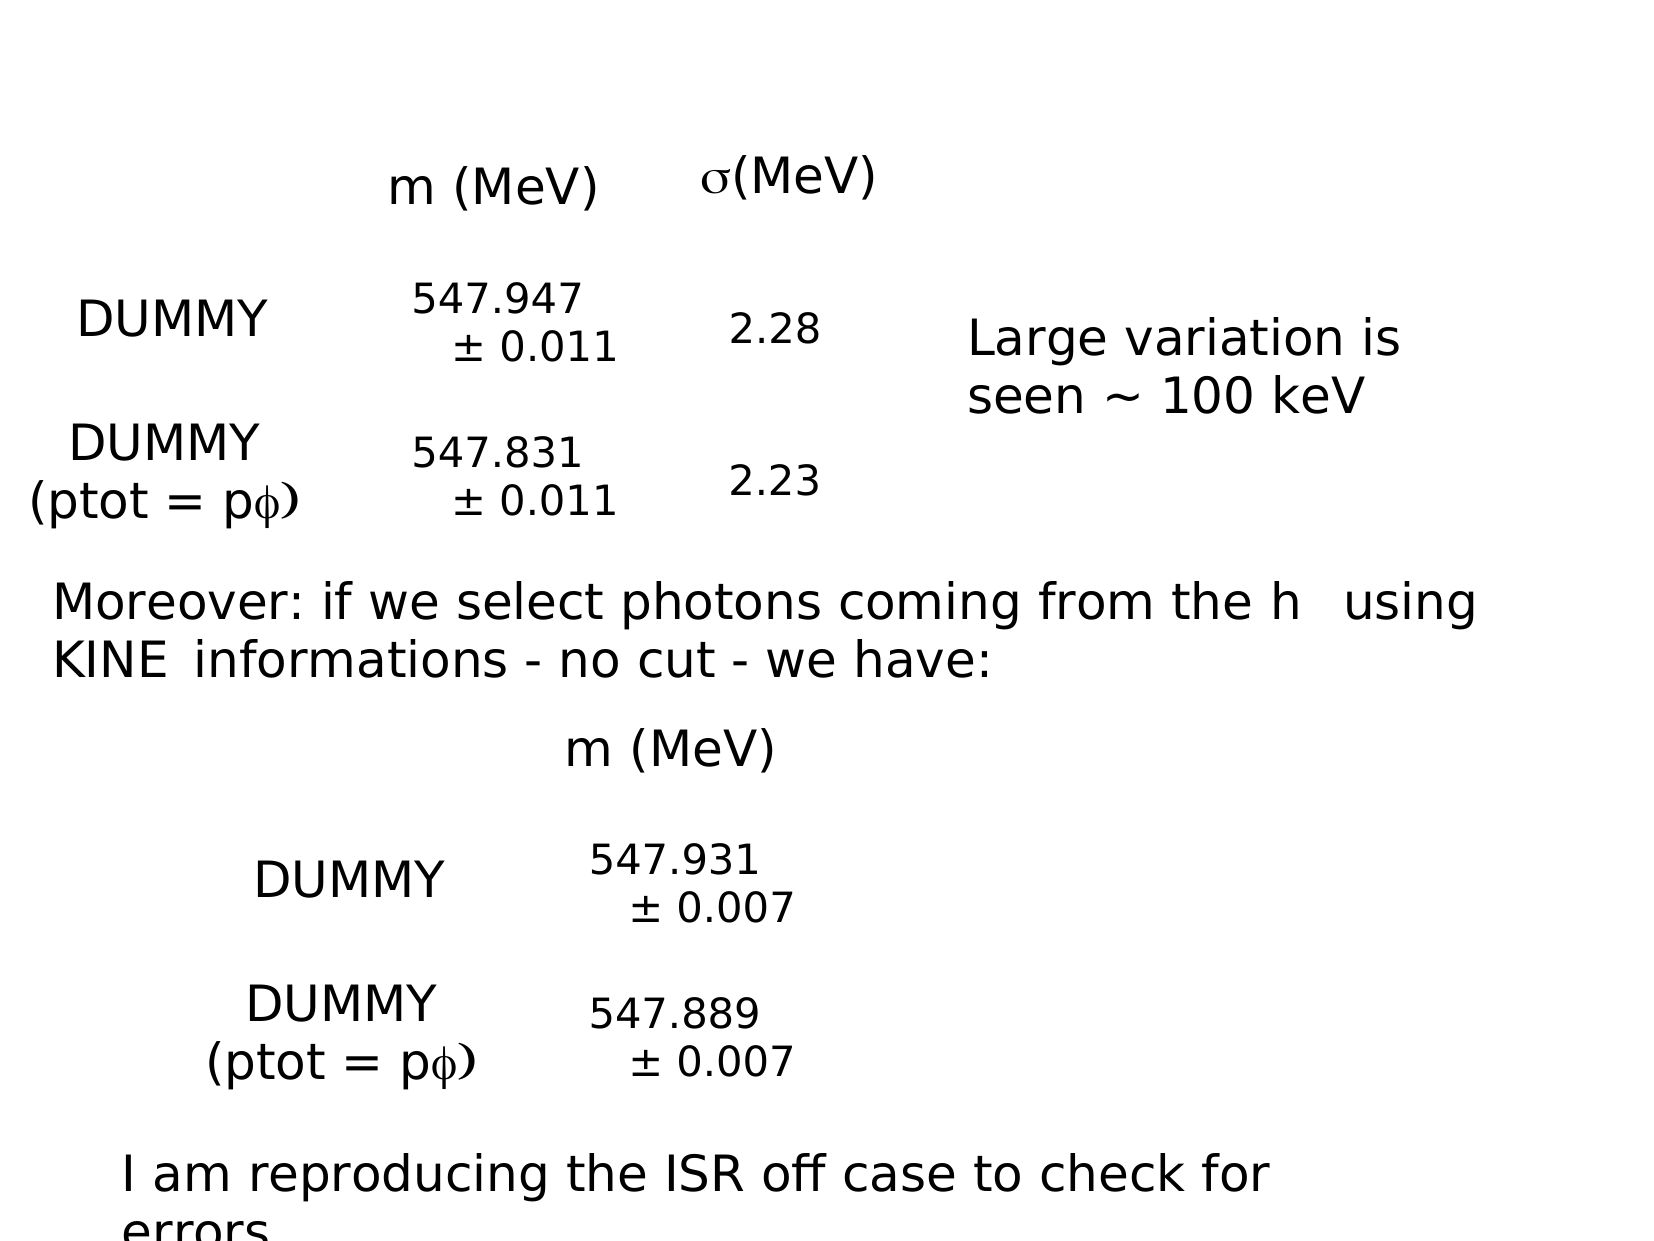

s(MeV)
m (MeV)
 2.28
547.947
 ± 0.011
DUMMY
Large variation is seen ~ 100 keV
 2.23
DUMMY
(ptot = pf)
547.831
 ± 0.011
Moreover: if we select photons coming from the h using KINE informations - no cut - we have:
m (MeV)
547.931
 ± 0.007
DUMMY
DUMMY
(ptot = pf)
547.889
 ± 0.007
I am reproducing the ISR off case to check for errors...,